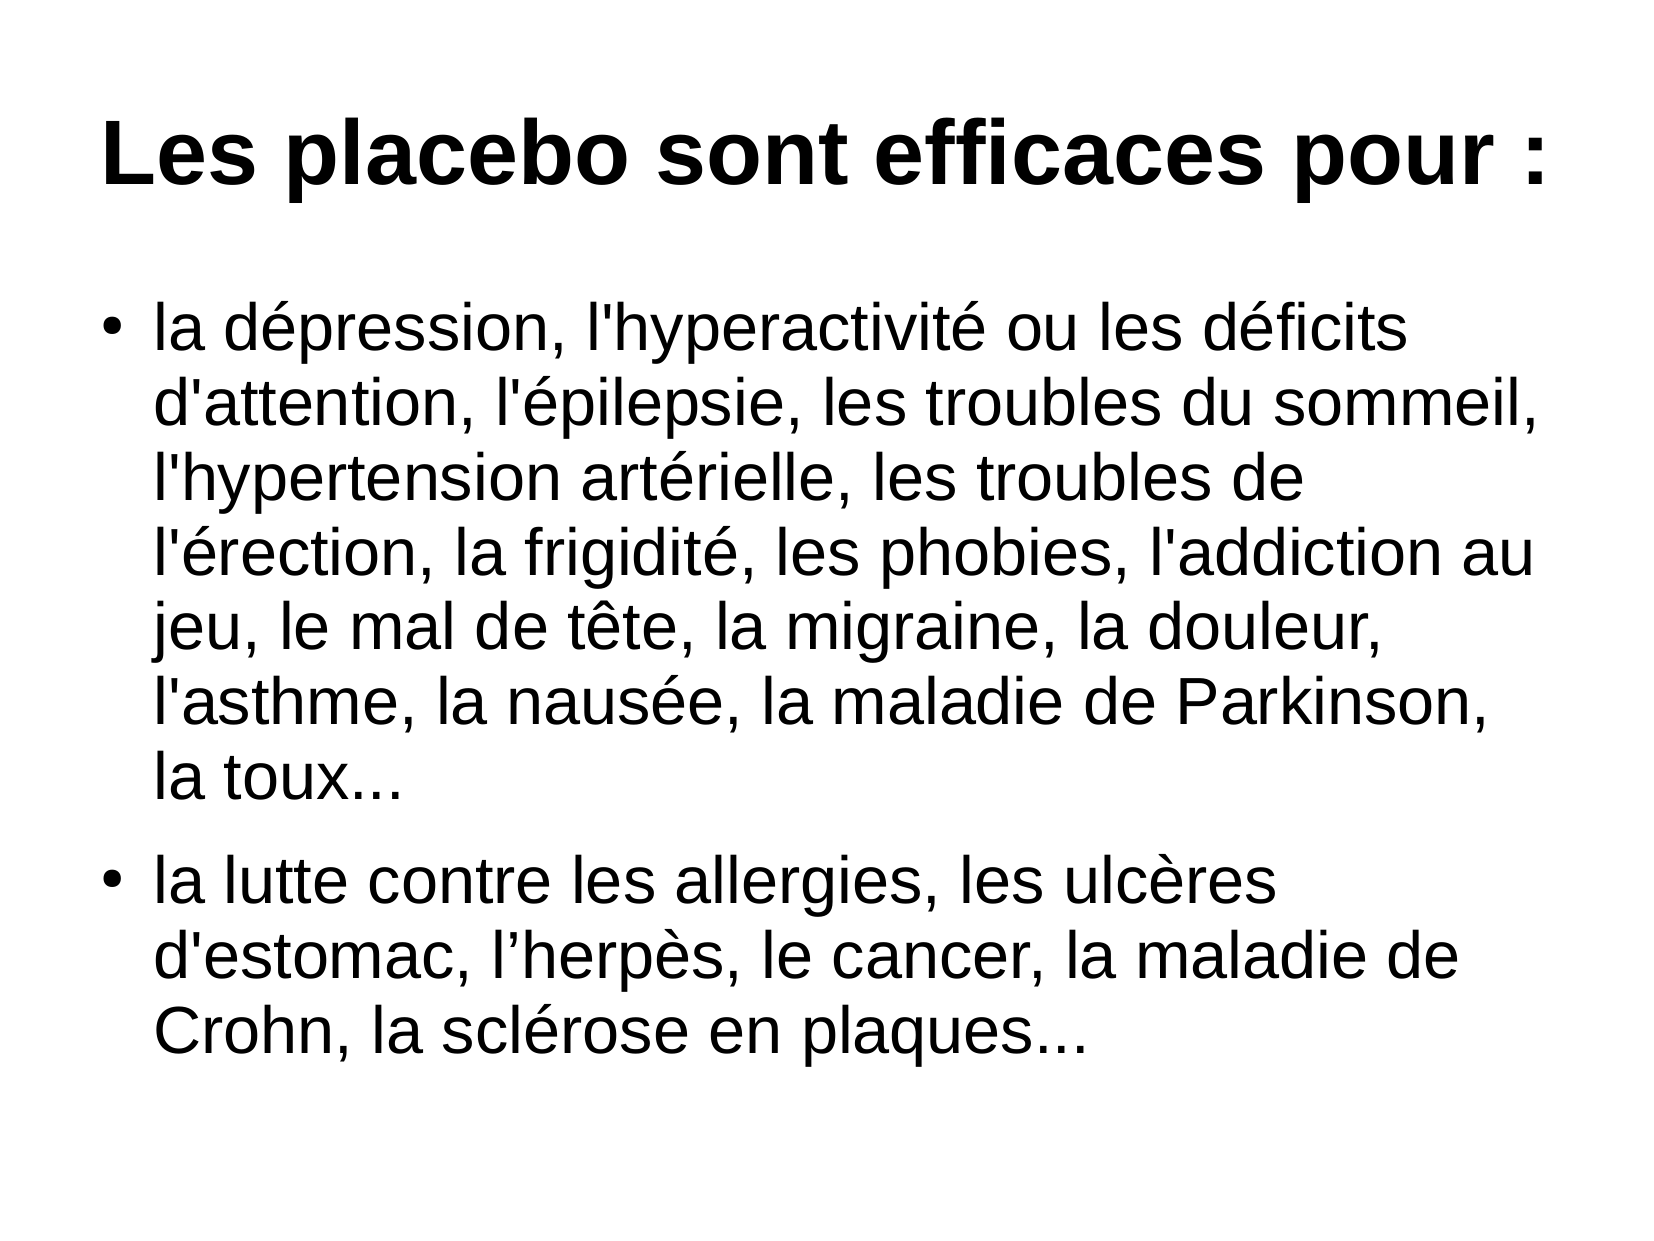

# Les placebo sont efficaces pour :
la dépression, l'hyperactivité ou les déficits d'attention, l'épilepsie, les troubles du sommeil, l'hypertension artérielle, les troubles de l'érection, la frigidité, les phobies, l'addiction au jeu, le mal de tête, la migraine, la douleur, l'asthme, la nausée, la maladie de Parkinson, la toux...
la lutte contre les allergies, les ulcères d'estomac, l’herpès, le cancer, la maladie de Crohn, la sclérose en plaques...